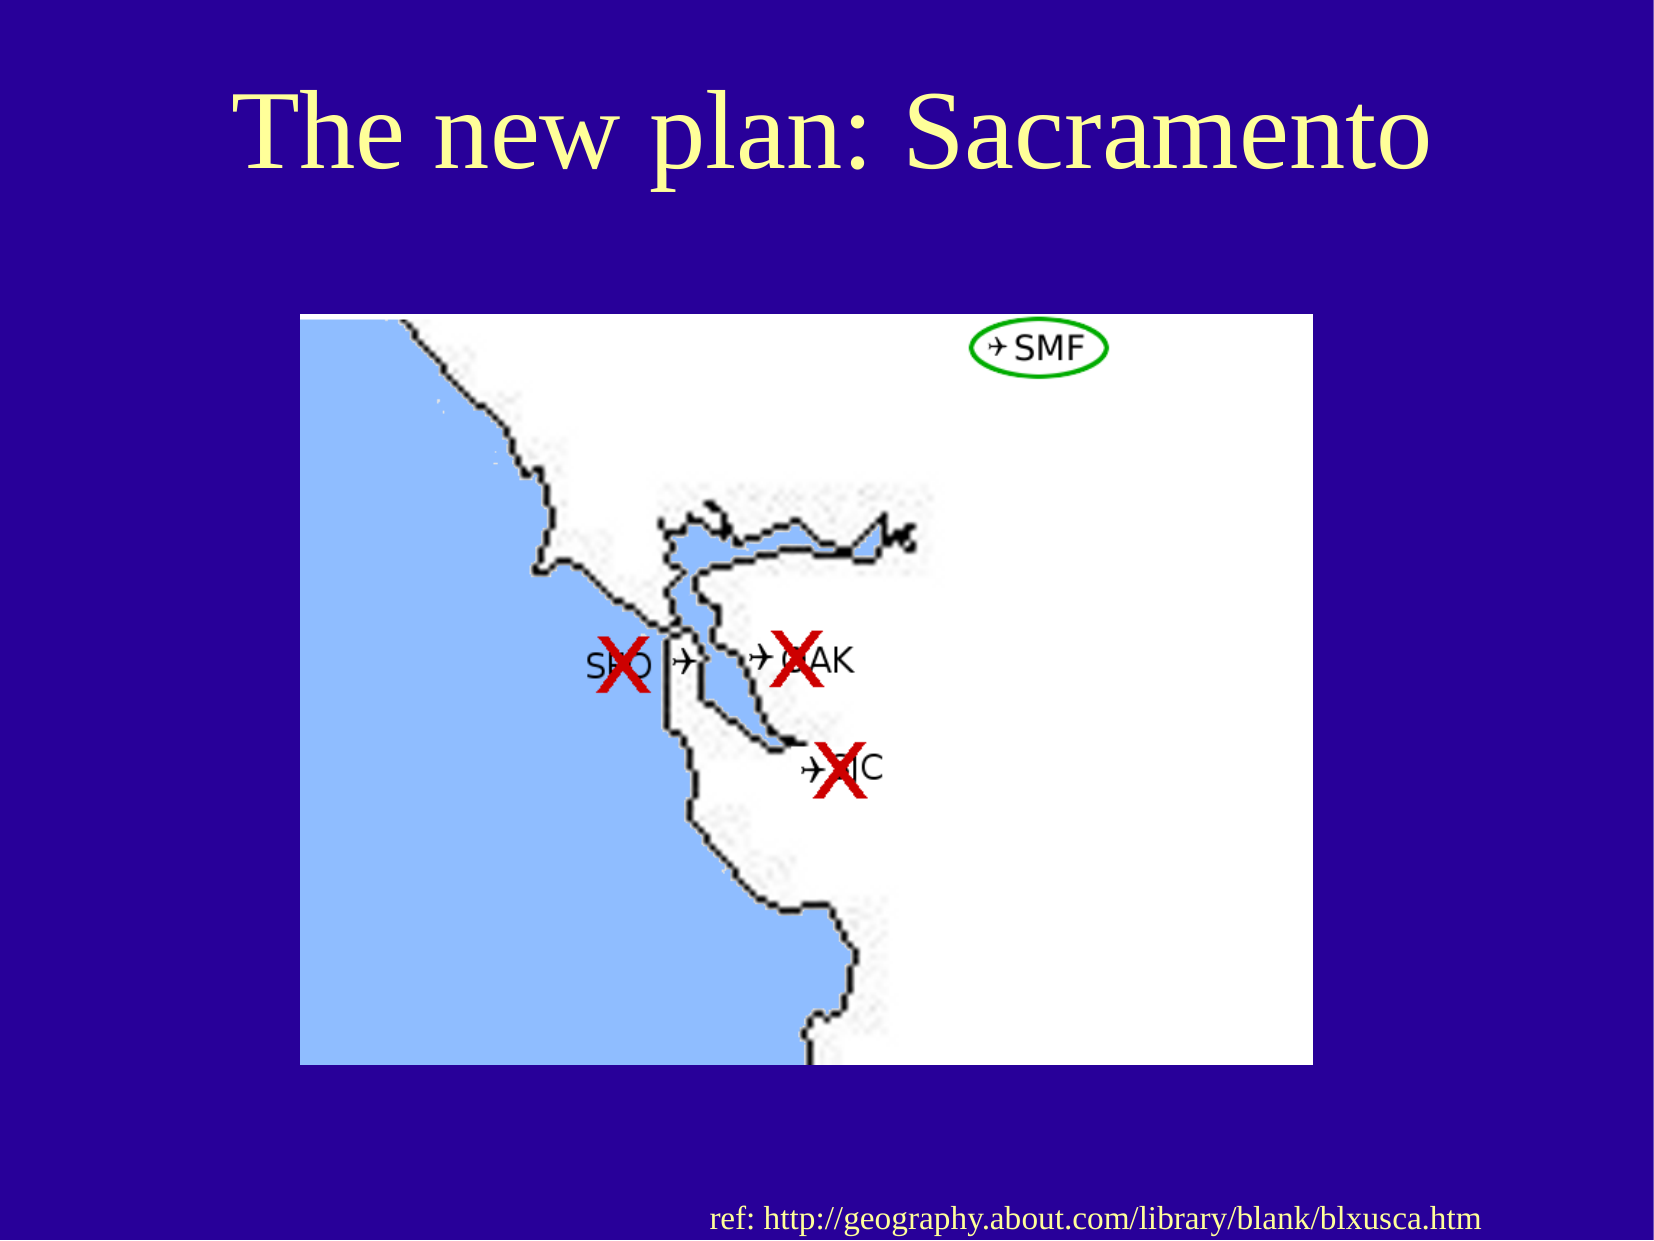

# The new plan: Sacramento
ref: http://geography.about.com/library/blank/blxusca.htm